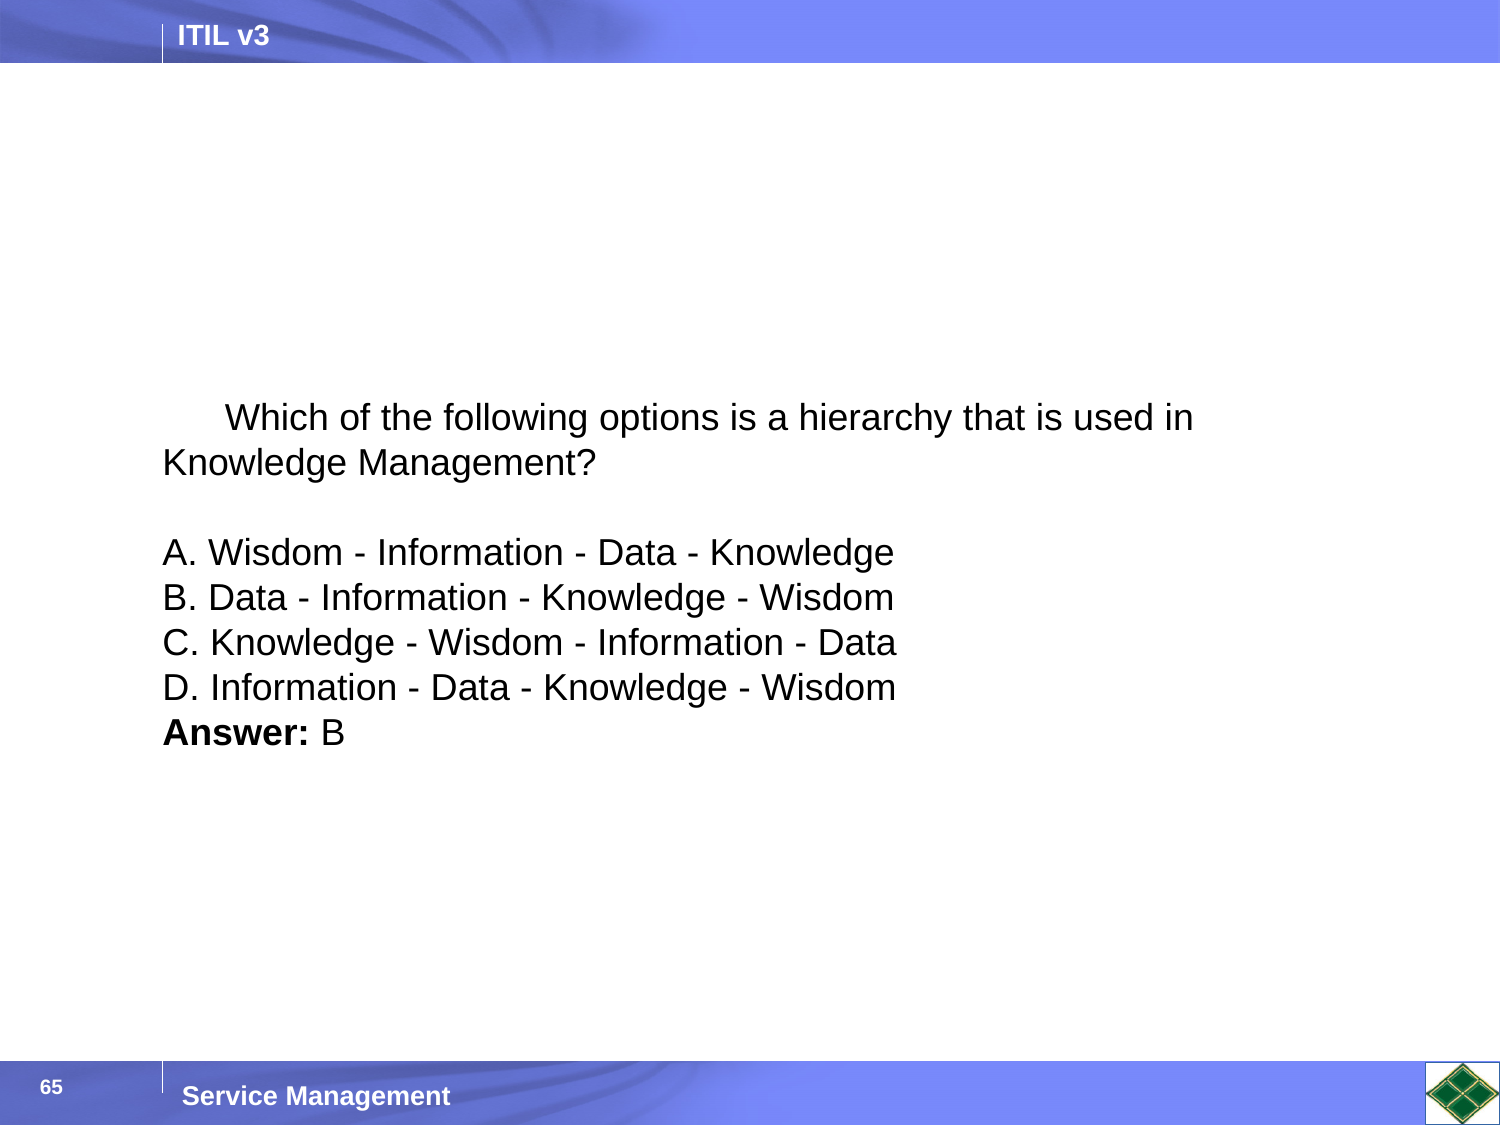

45. Which of the following options is a hierarchy that is used in Knowledge Management?
A. Wisdom - Information - Data - Knowledge
B. Data - Information - Knowledge - Wisdom
C. Knowledge - Wisdom - Information - Data
D. Information - Data - Knowledge - Wisdom
Answer: B